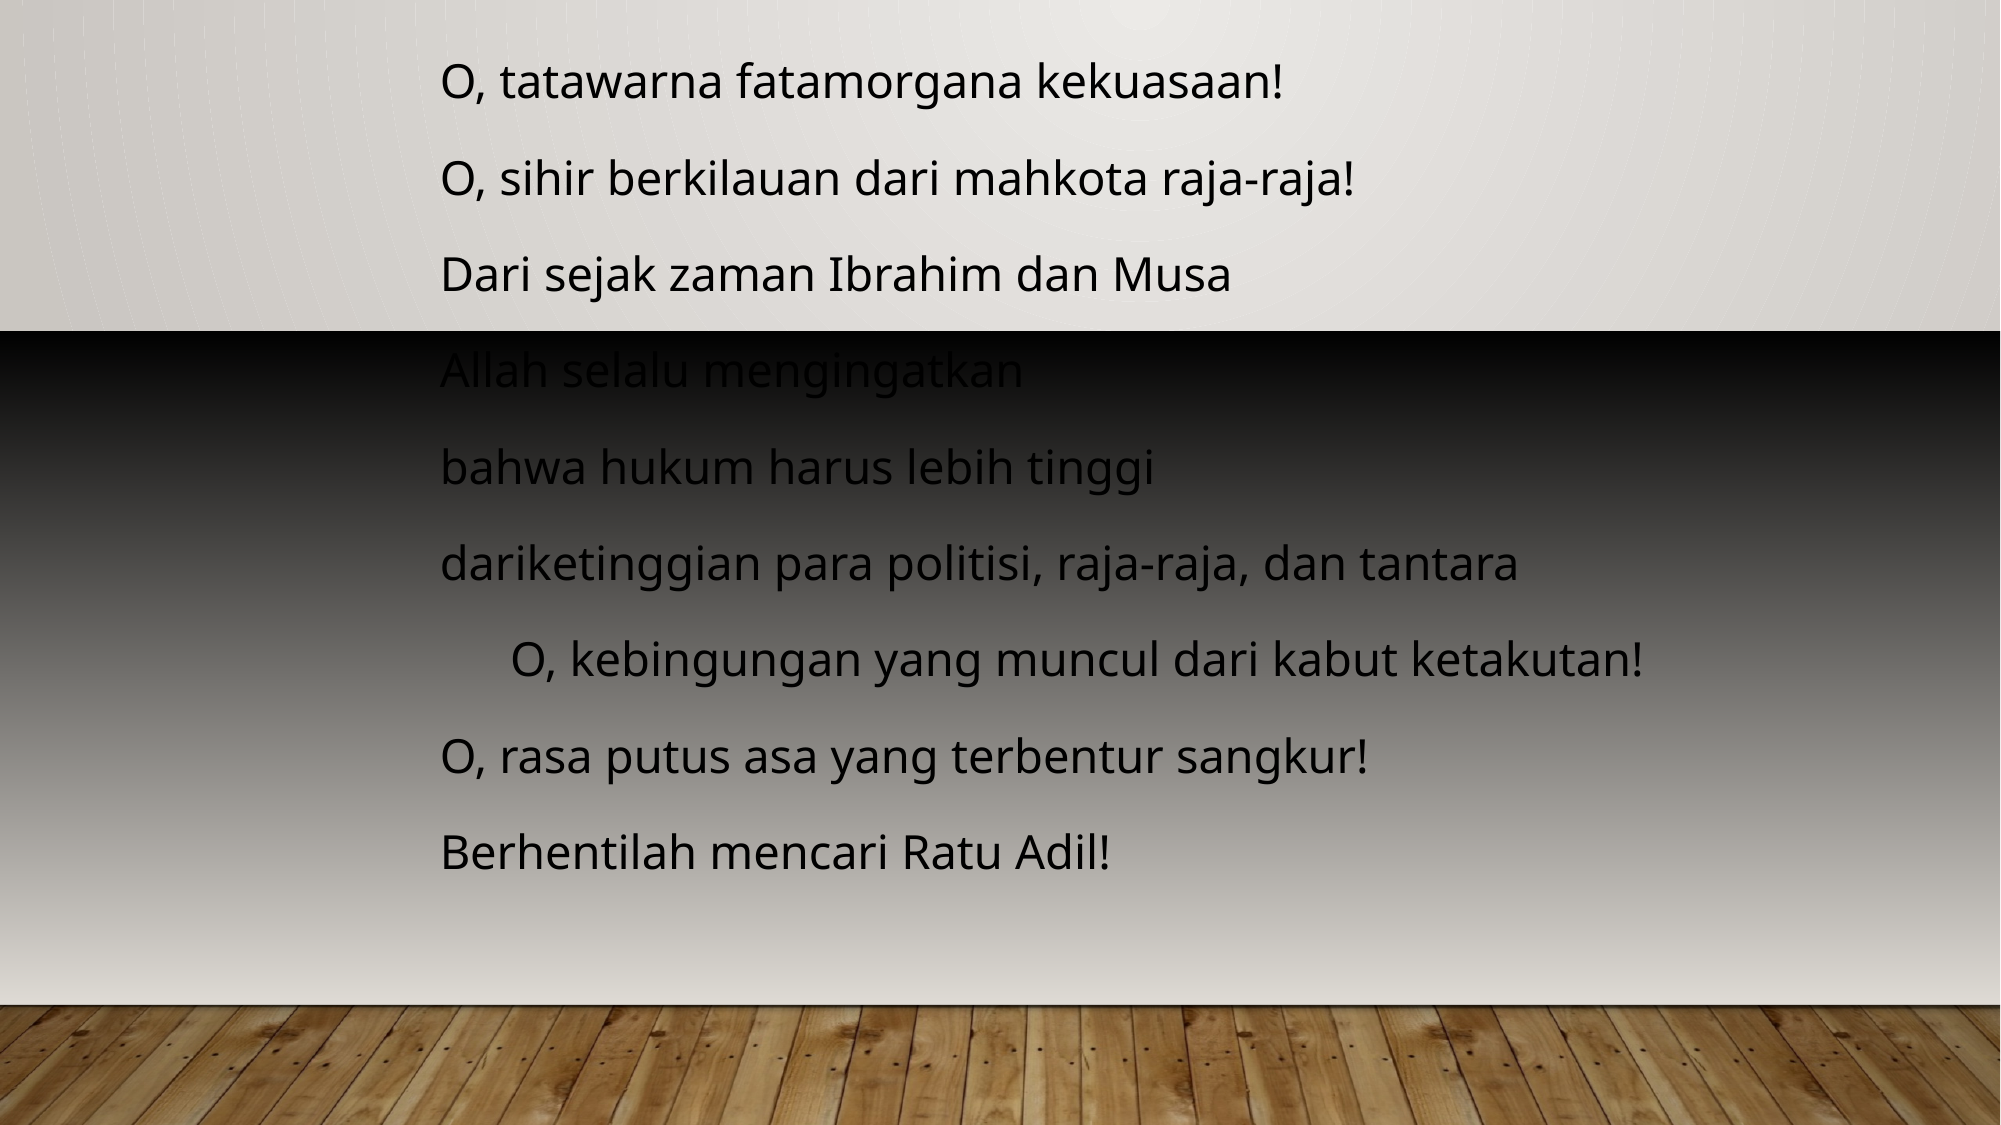

# O, tatawarna fatamorgana kekuasaan!
O, sihir berkilauan dari mahkota raja-raja!
Dari sejak zaman Ibrahim dan Musa
Allah selalu mengingatkan
bahwa hukum harus lebih tinggi
dariketinggian para politisi, raja-raja, dan tantara
	O, kebingungan yang muncul dari kabut ketakutan!
O, rasa putus asa yang terbentur sangkur!
Berhentilah mencari Ratu Adil!